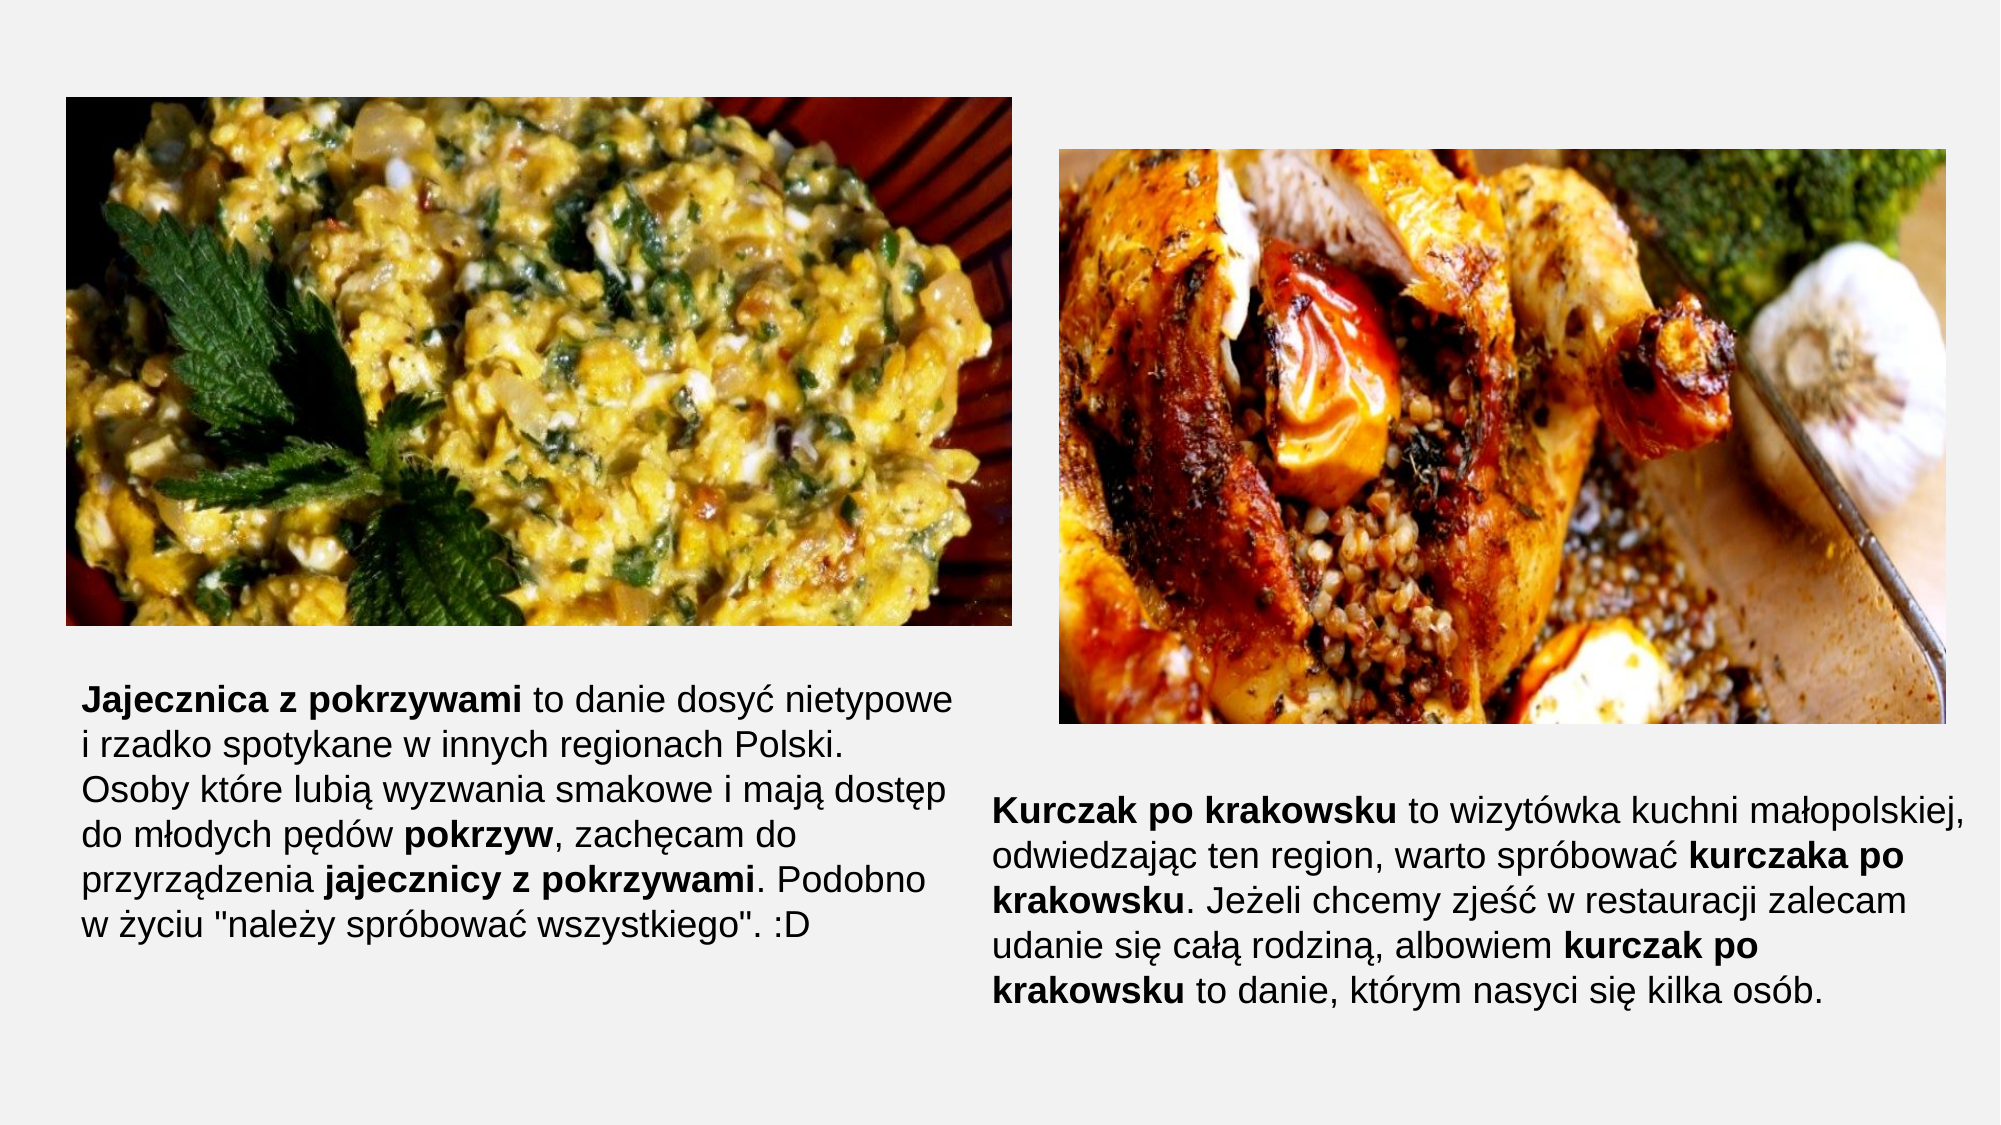

Jajecznica z pokrzywami to danie dosyć nietypowe i rzadko spotykane w innych regionach Polski. Osoby które lubią wyzwania smakowe i mają dostęp do młodych pędów pokrzyw, zachęcam do przyrządzenia jajecznicy z pokrzywami. Podobno w życiu "należy spróbować wszystkiego". :D
Kurczak po krakowsku to wizytówka kuchni małopolskiej, odwiedzając ten region, warto spróbować kurczaka po krakowsku. Jeżeli chcemy zjeść w restauracji zalecam udanie się całą rodziną, albowiem kurczak po krakowsku to danie, którym nasyci się kilka osób.